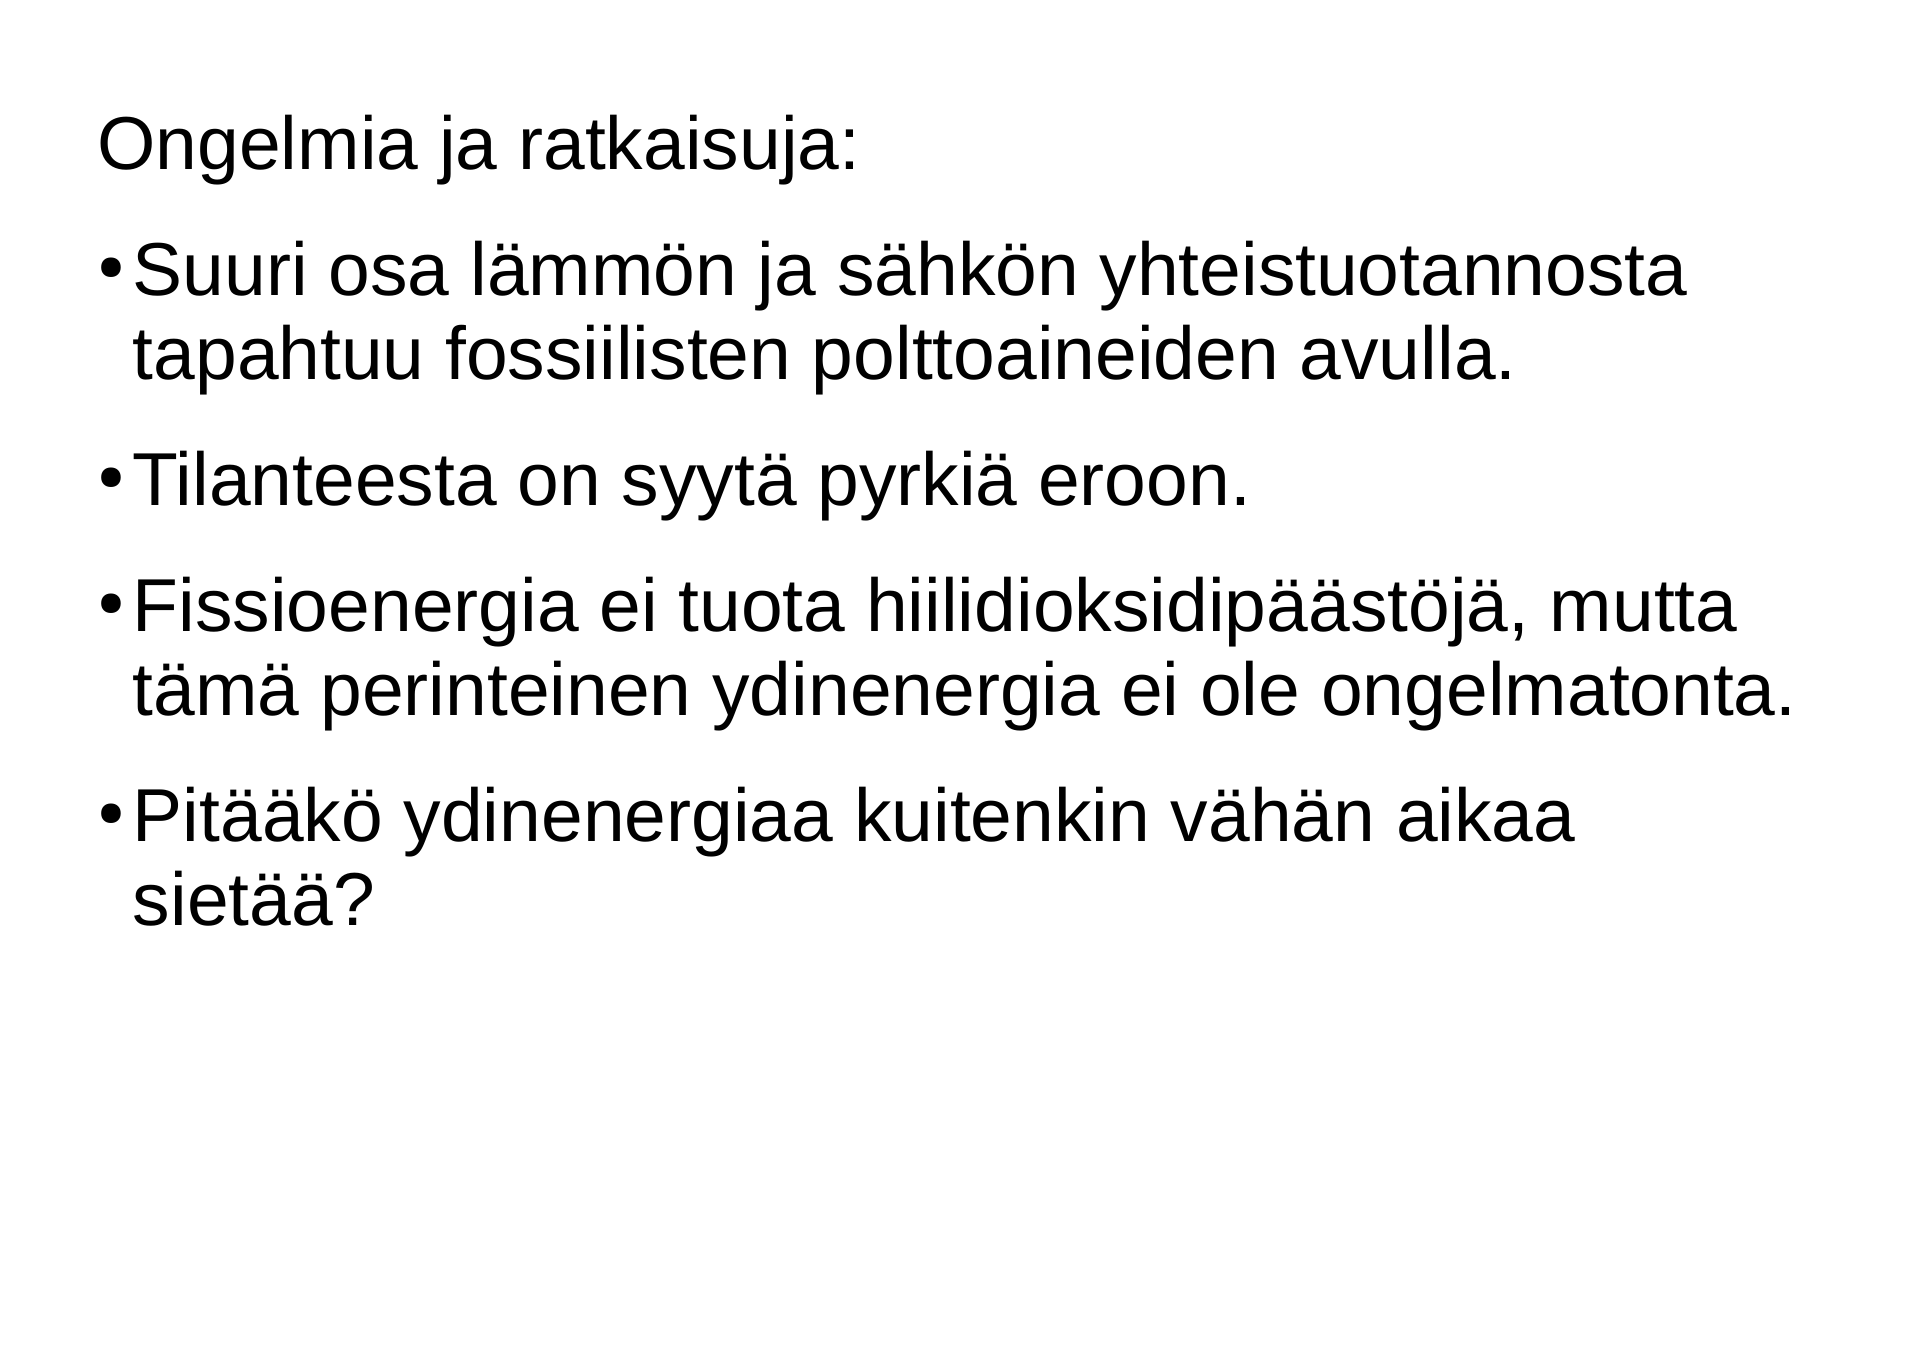

Ongelmia ja ratkaisuja:
Suuri osa lämmön ja sähkön yhteistuotannosta tapahtuu fossiilisten polttoaineiden avulla.
Tilanteesta on syytä pyrkiä eroon.
Fissioenergia ei tuota hiilidioksidipäästöjä, mutta tämä perinteinen ydinenergia ei ole ongelmatonta.
Pitääkö ydinenergiaa kuitenkin vähän aikaa sietää?